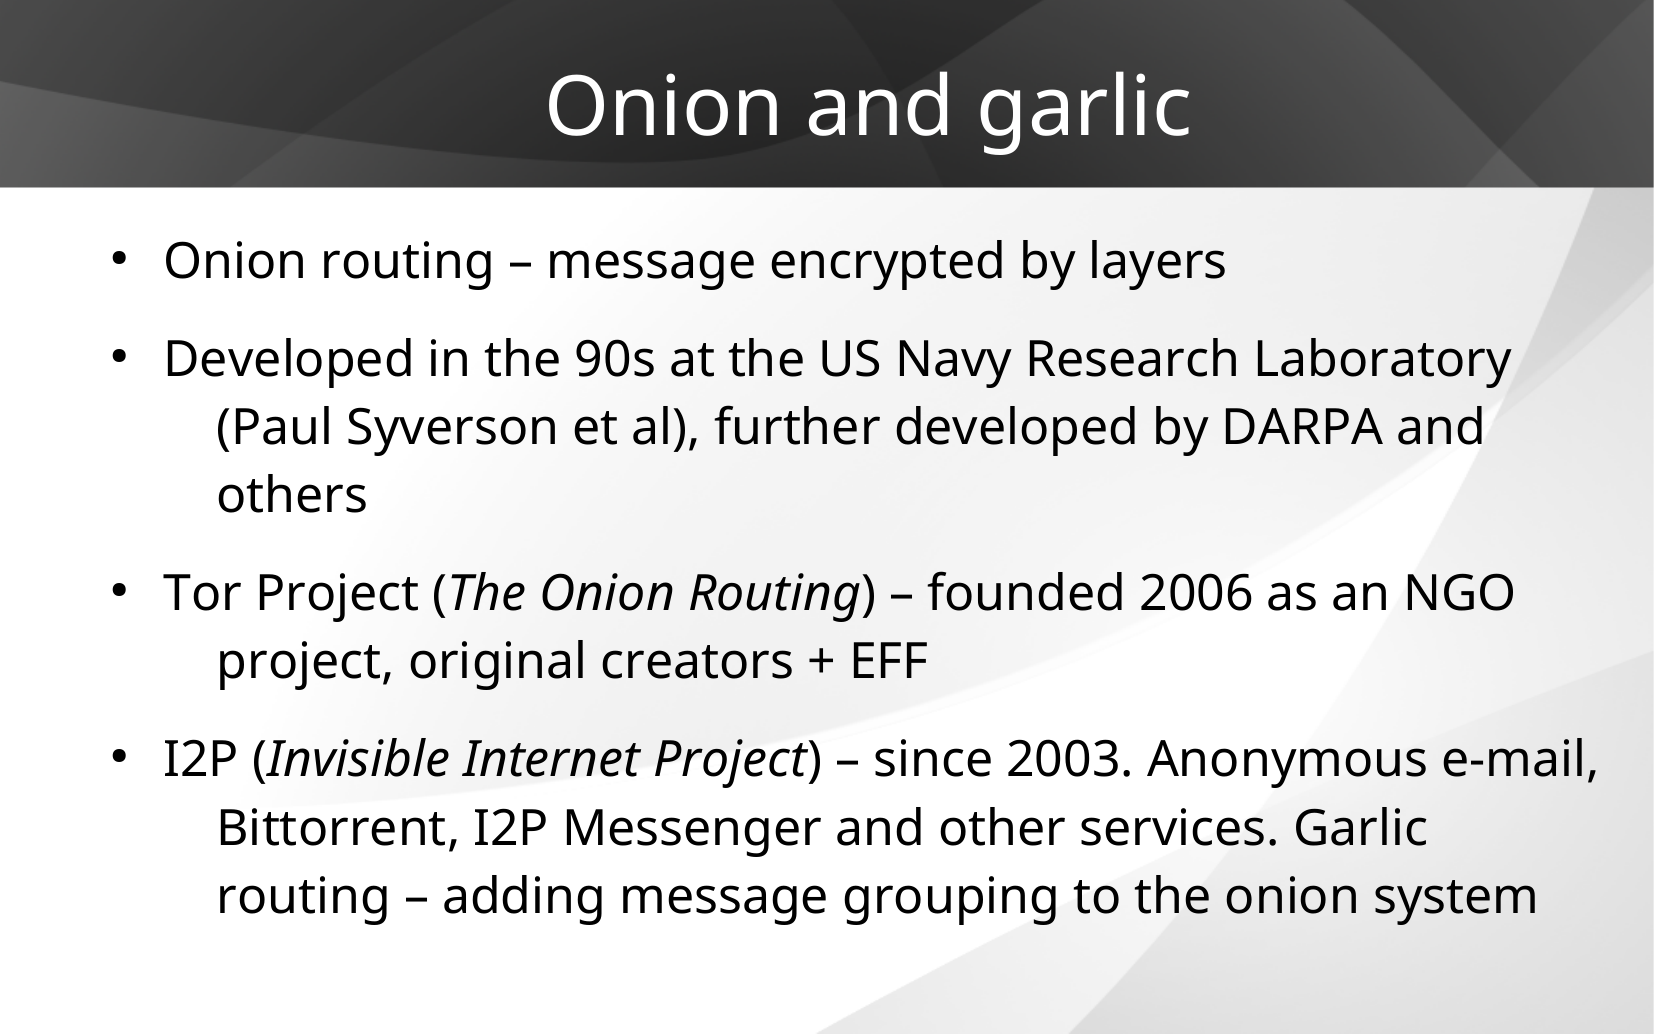

# Onion and garlic
Onion routing – message encrypted by layers
Developed in the 90s at the US Navy Research Laboratory (Paul Syverson et al), further developed by DARPA and others
Tor Project (The Onion Routing) – founded 2006 as an NGO project, original creators + EFF
I2P (Invisible Internet Project) – since 2003. Anonymous e-mail, Bittorrent, I2P Messenger and other services. Garlic routing – adding message grouping to the onion system